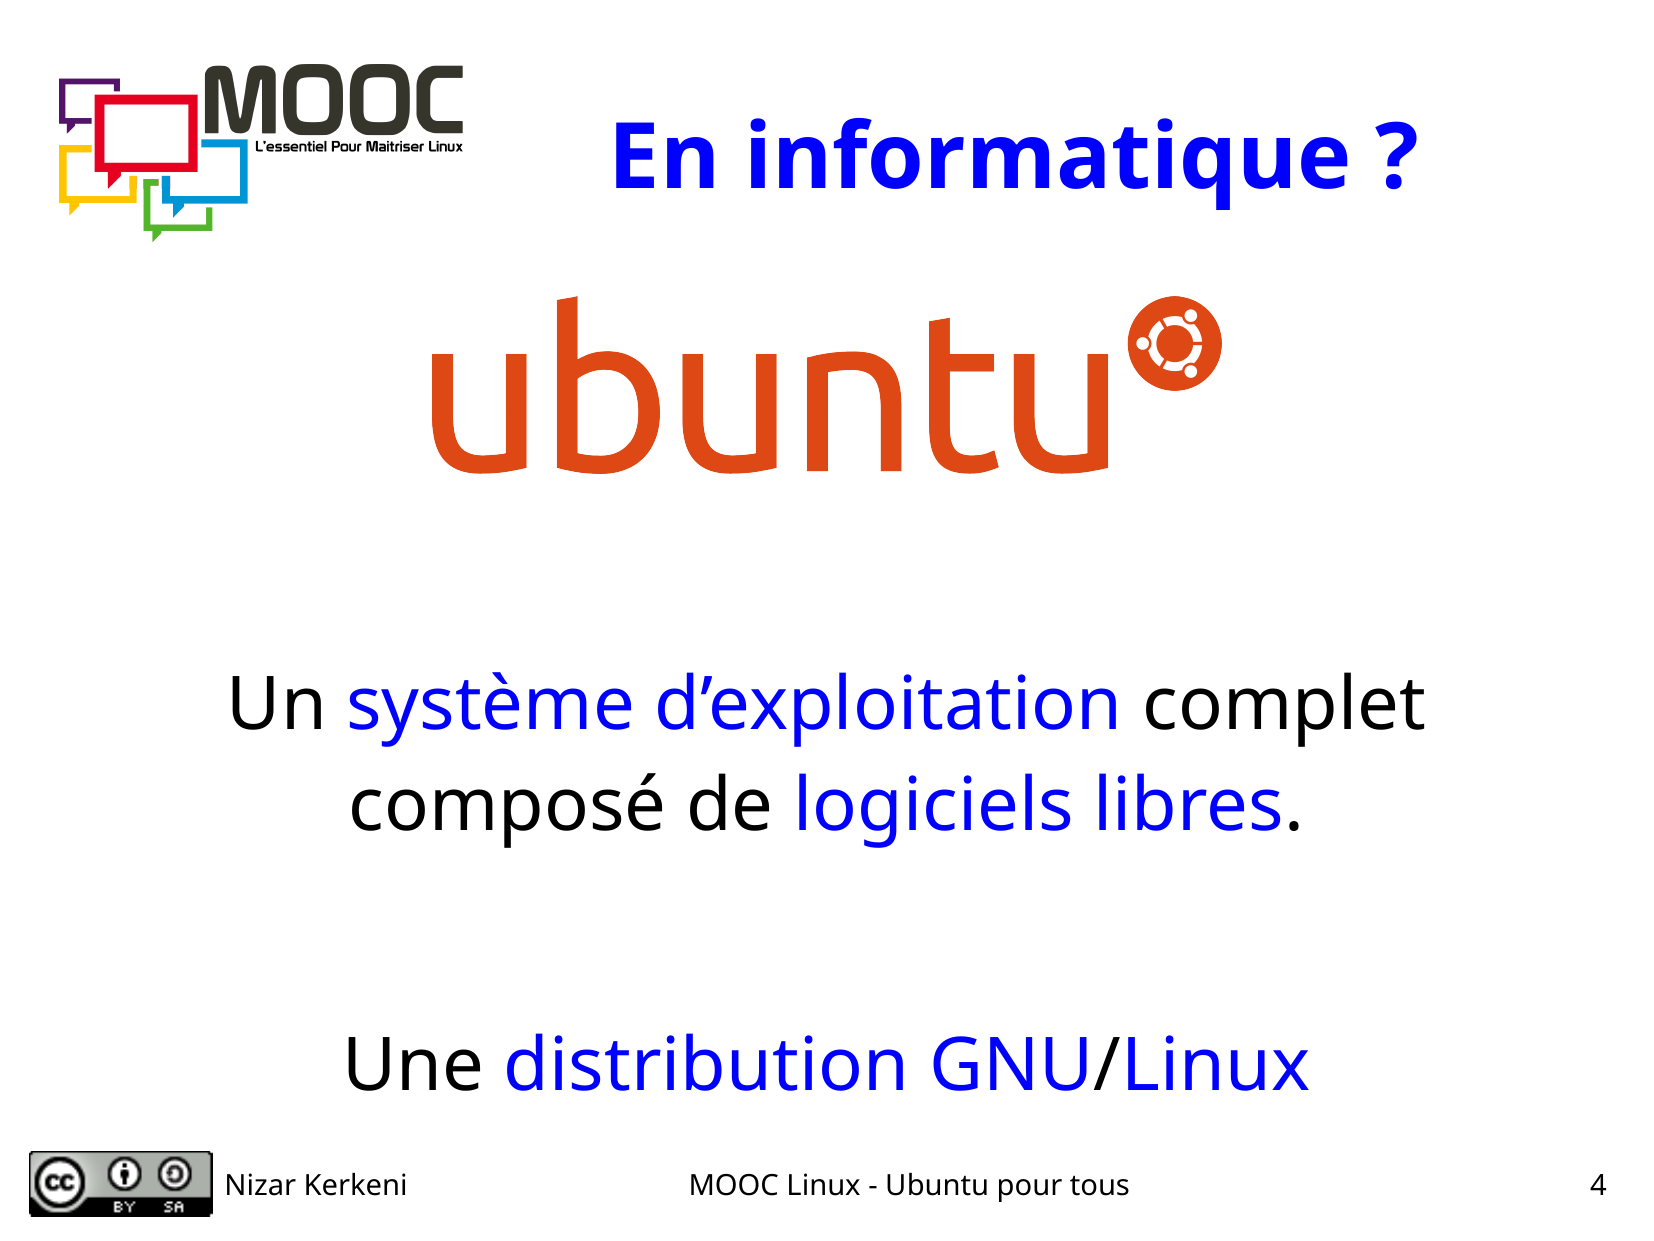

# En informatique ?
Un système d’exploitation complet composé de logiciels libres.
Une distribution GNU/Linux
MOOC Linux - Ubuntu pour tous
4